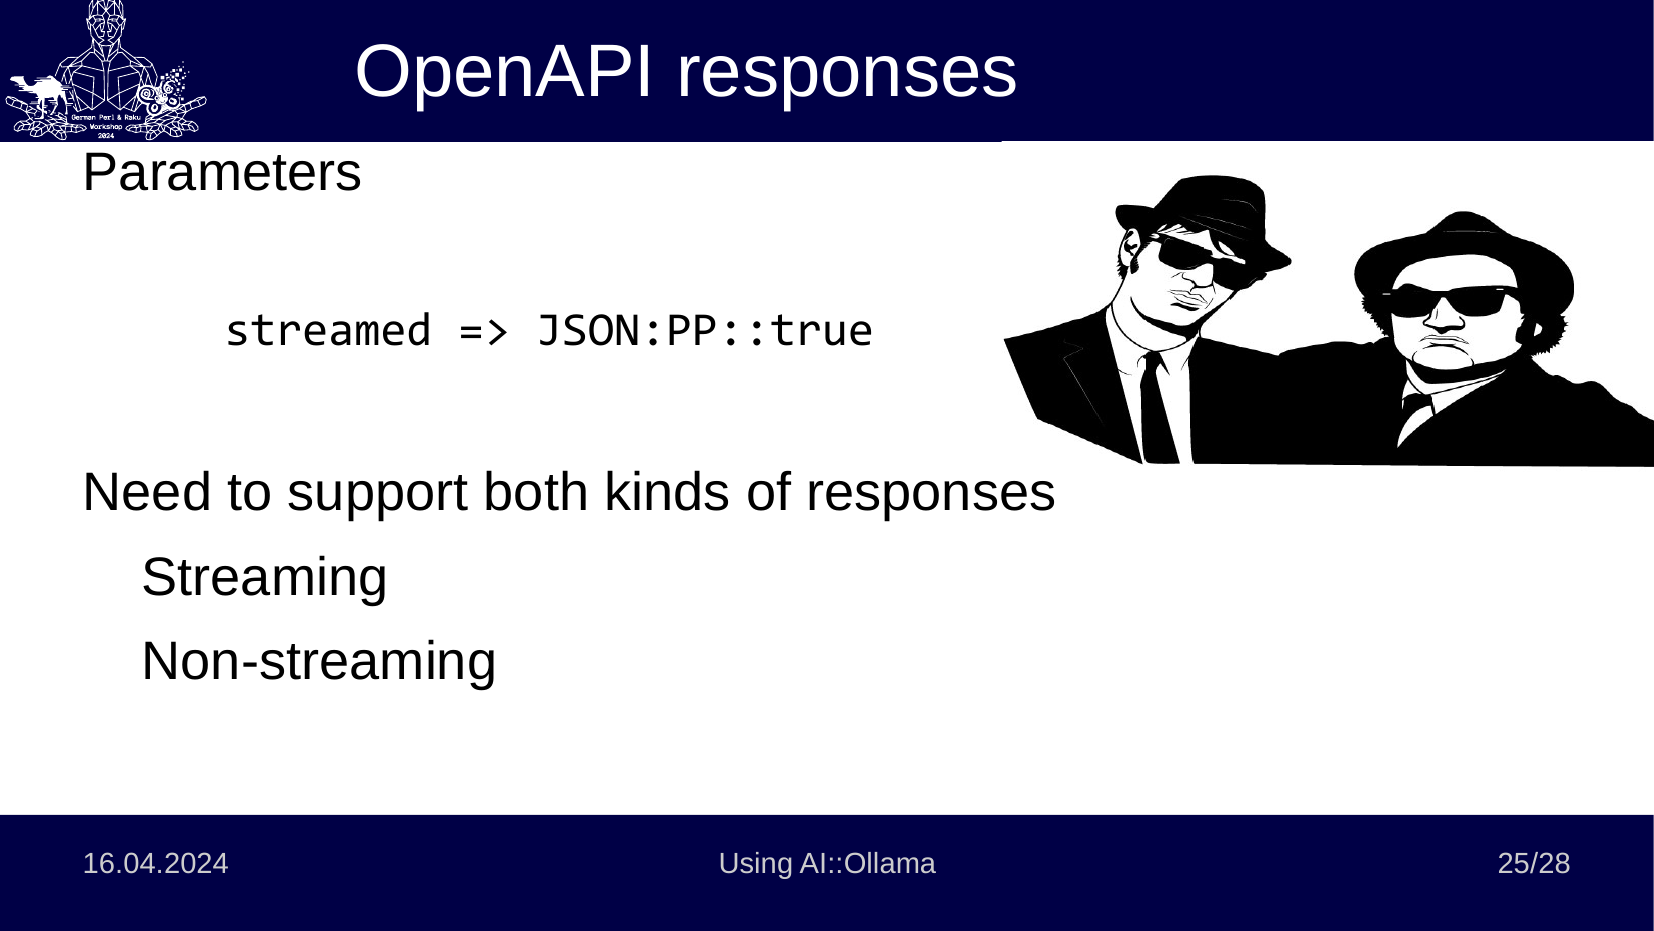

# OpenAPI responses
Parameters
streamed => JSON:PP::true
Need to support both kinds of responses
Streaming
Non-streaming
08. März 2019
25